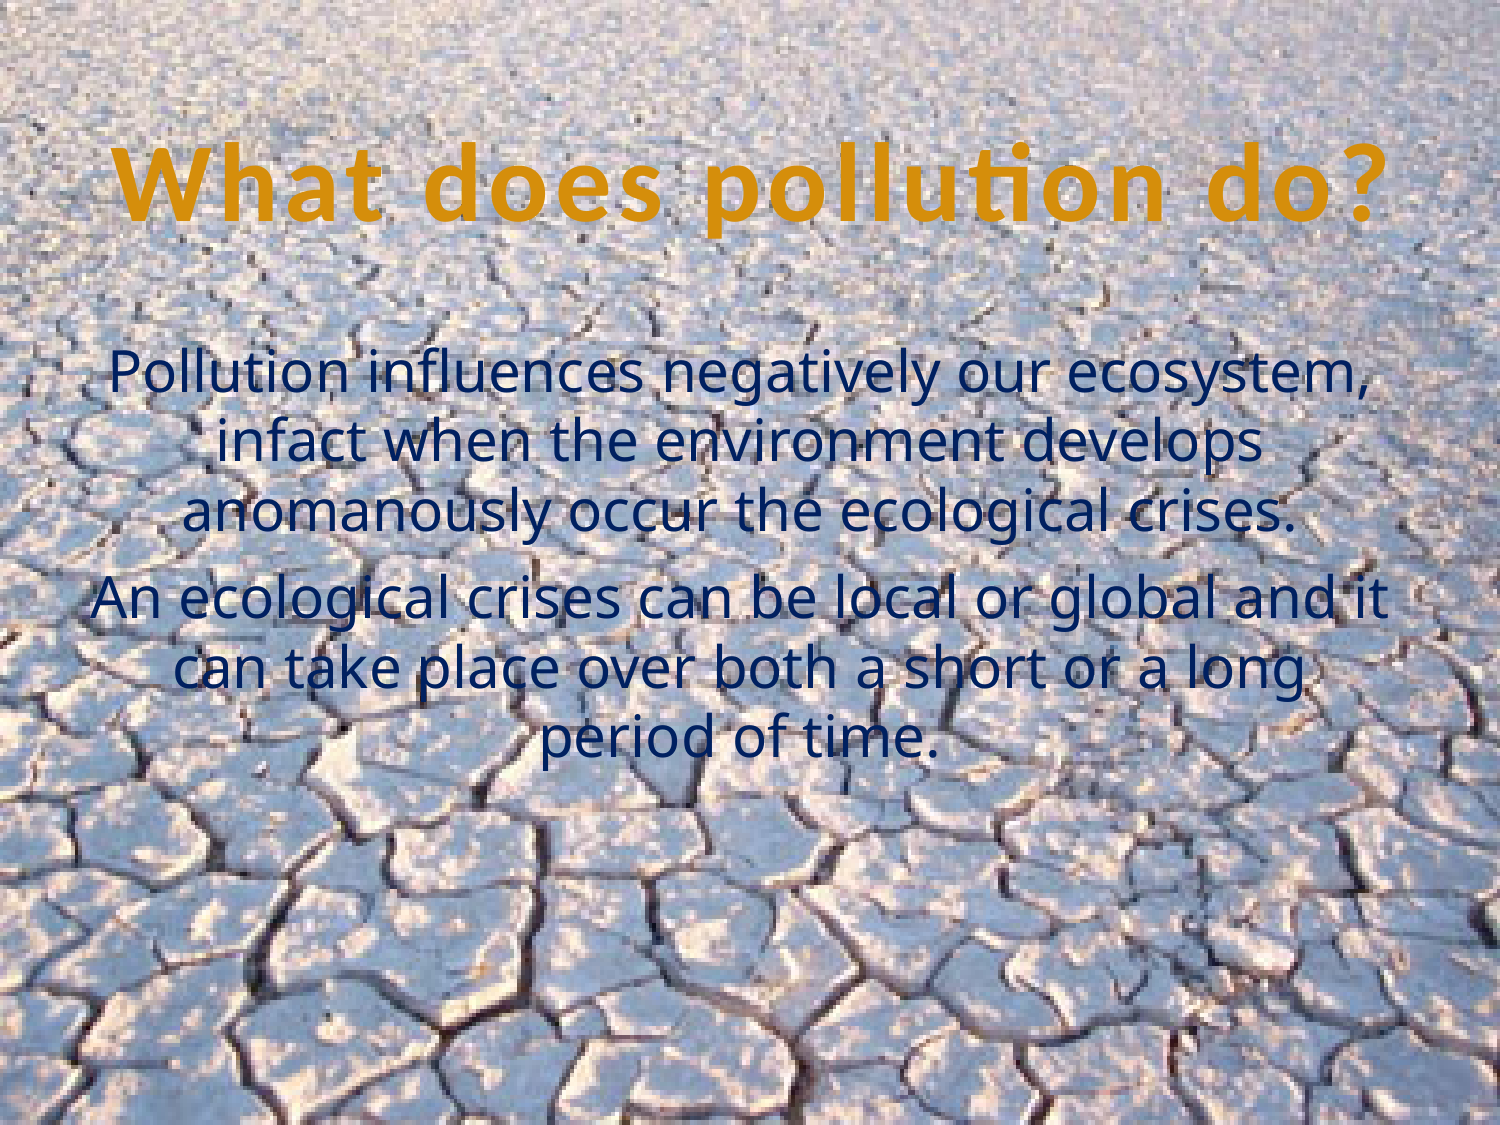

What does pollution do?
# Pollution influences negatively our ecosystem, infact when the environment develops anomanously occur the ecological crises.
An ecological crises can be local or global and it can take place over both a short or a long period of time.